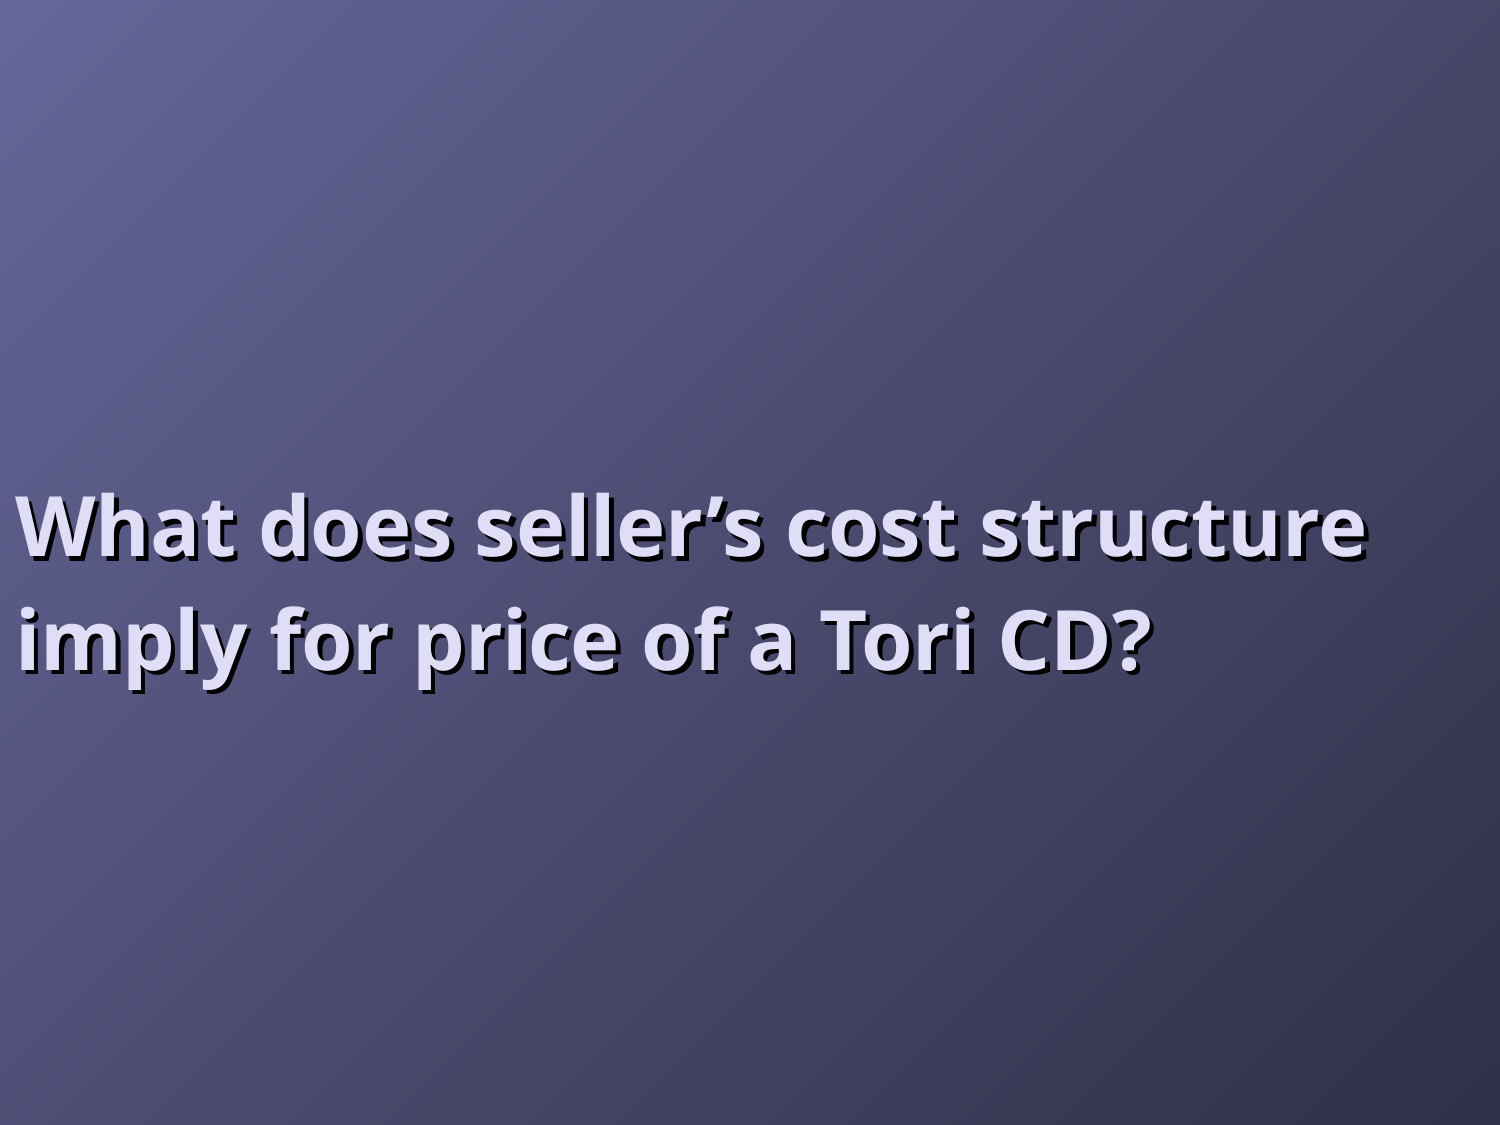

# What does seller’s cost structure imply for price of a Tori CD?